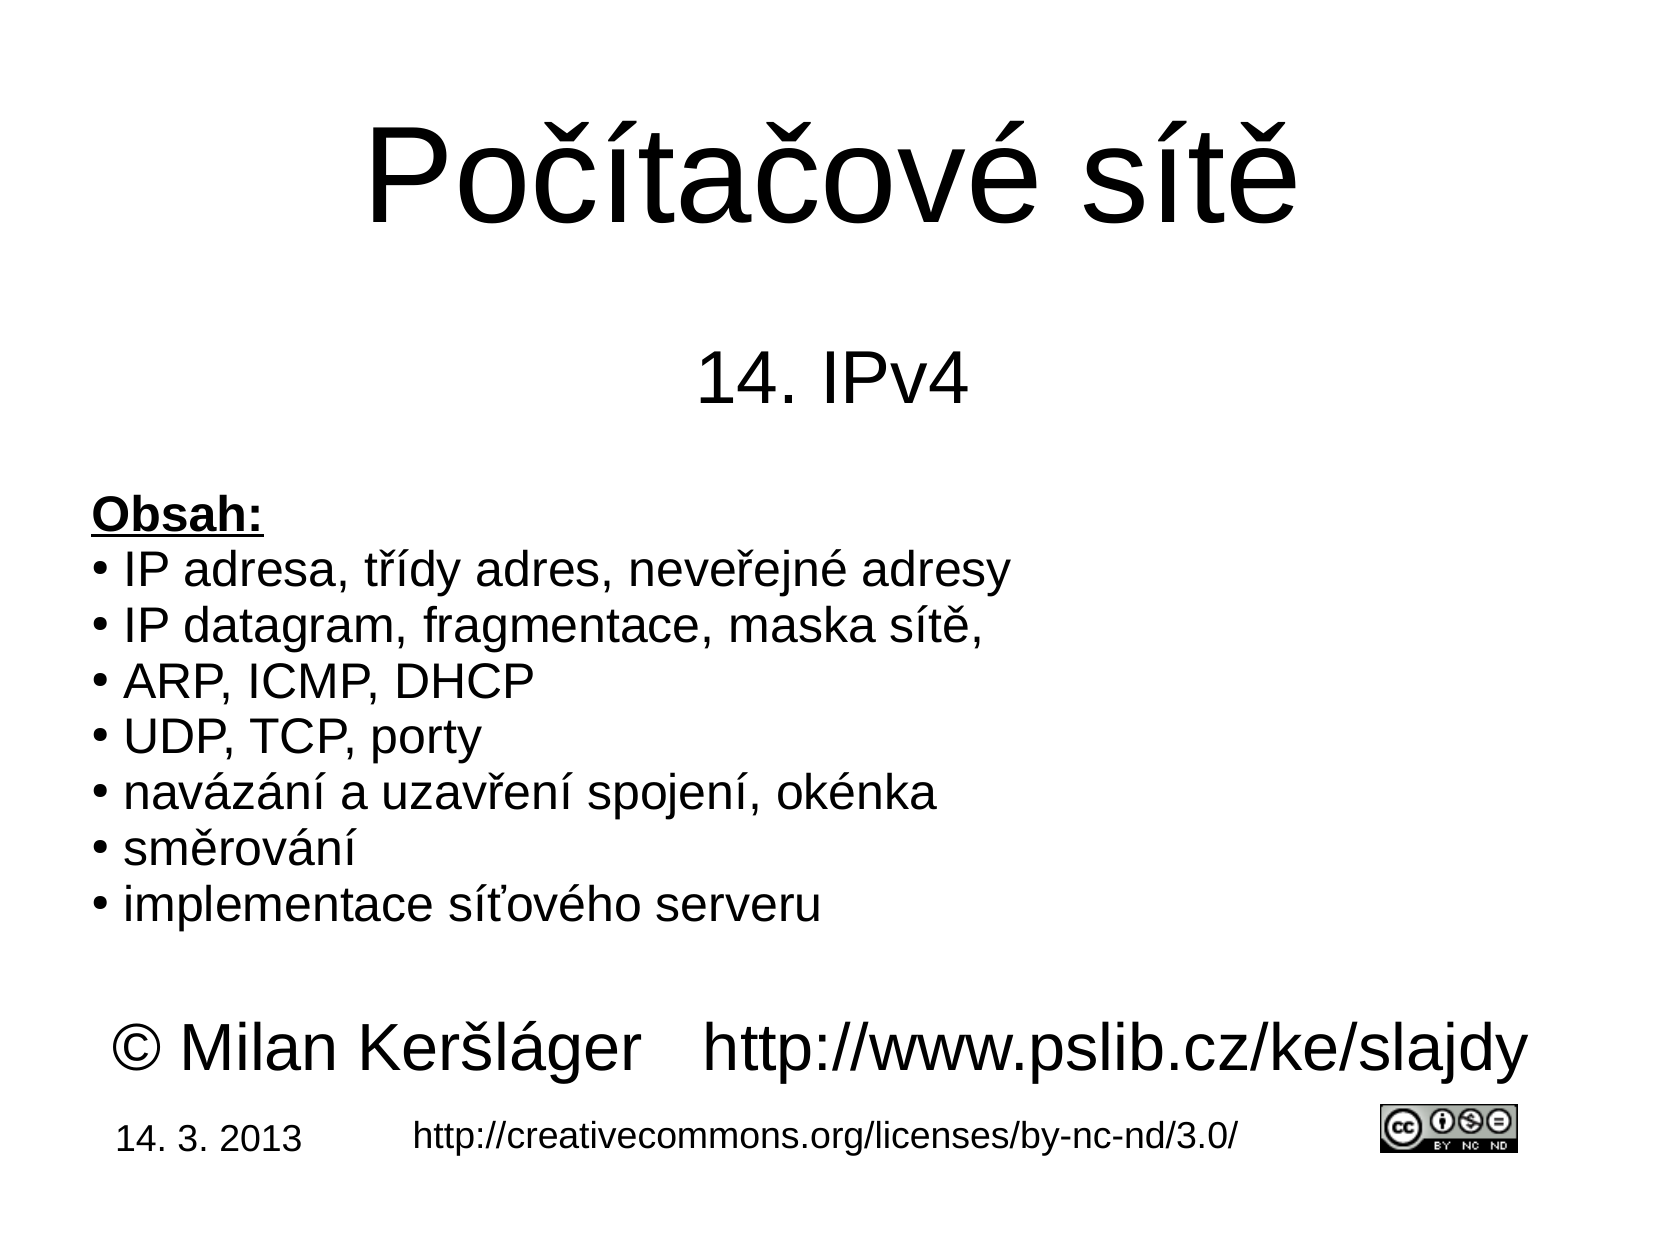

# Počítačové sítě 14. IPv4
Obsah:
 IP adresa, třídy adres, neveřejné adresy
 IP datagram, fragmentace, maska sítě,
 ARP, ICMP, DHCP
 UDP, TCP, porty
 navázání a uzavření spojení, okénka
 směrování
 implementace síťového serveru
© Milan Keršláger	http://www.pslib.cz/ke/slajdy
http://creativecommons.org/licenses/by-nc-nd/3.0/
14. 3. 2013